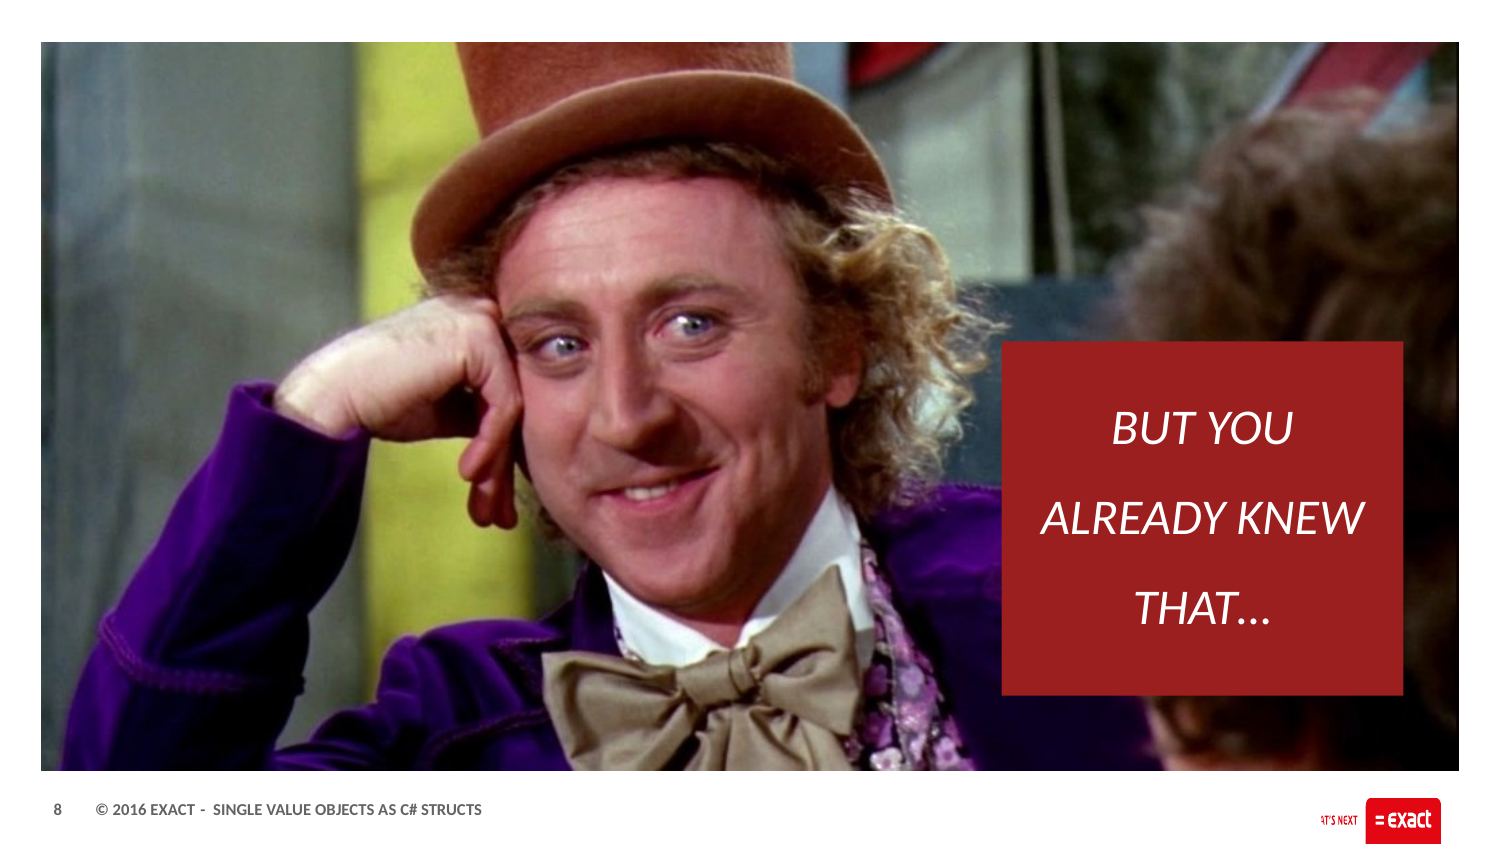

# But you already knew that…
- Single Value Objects as C# structs